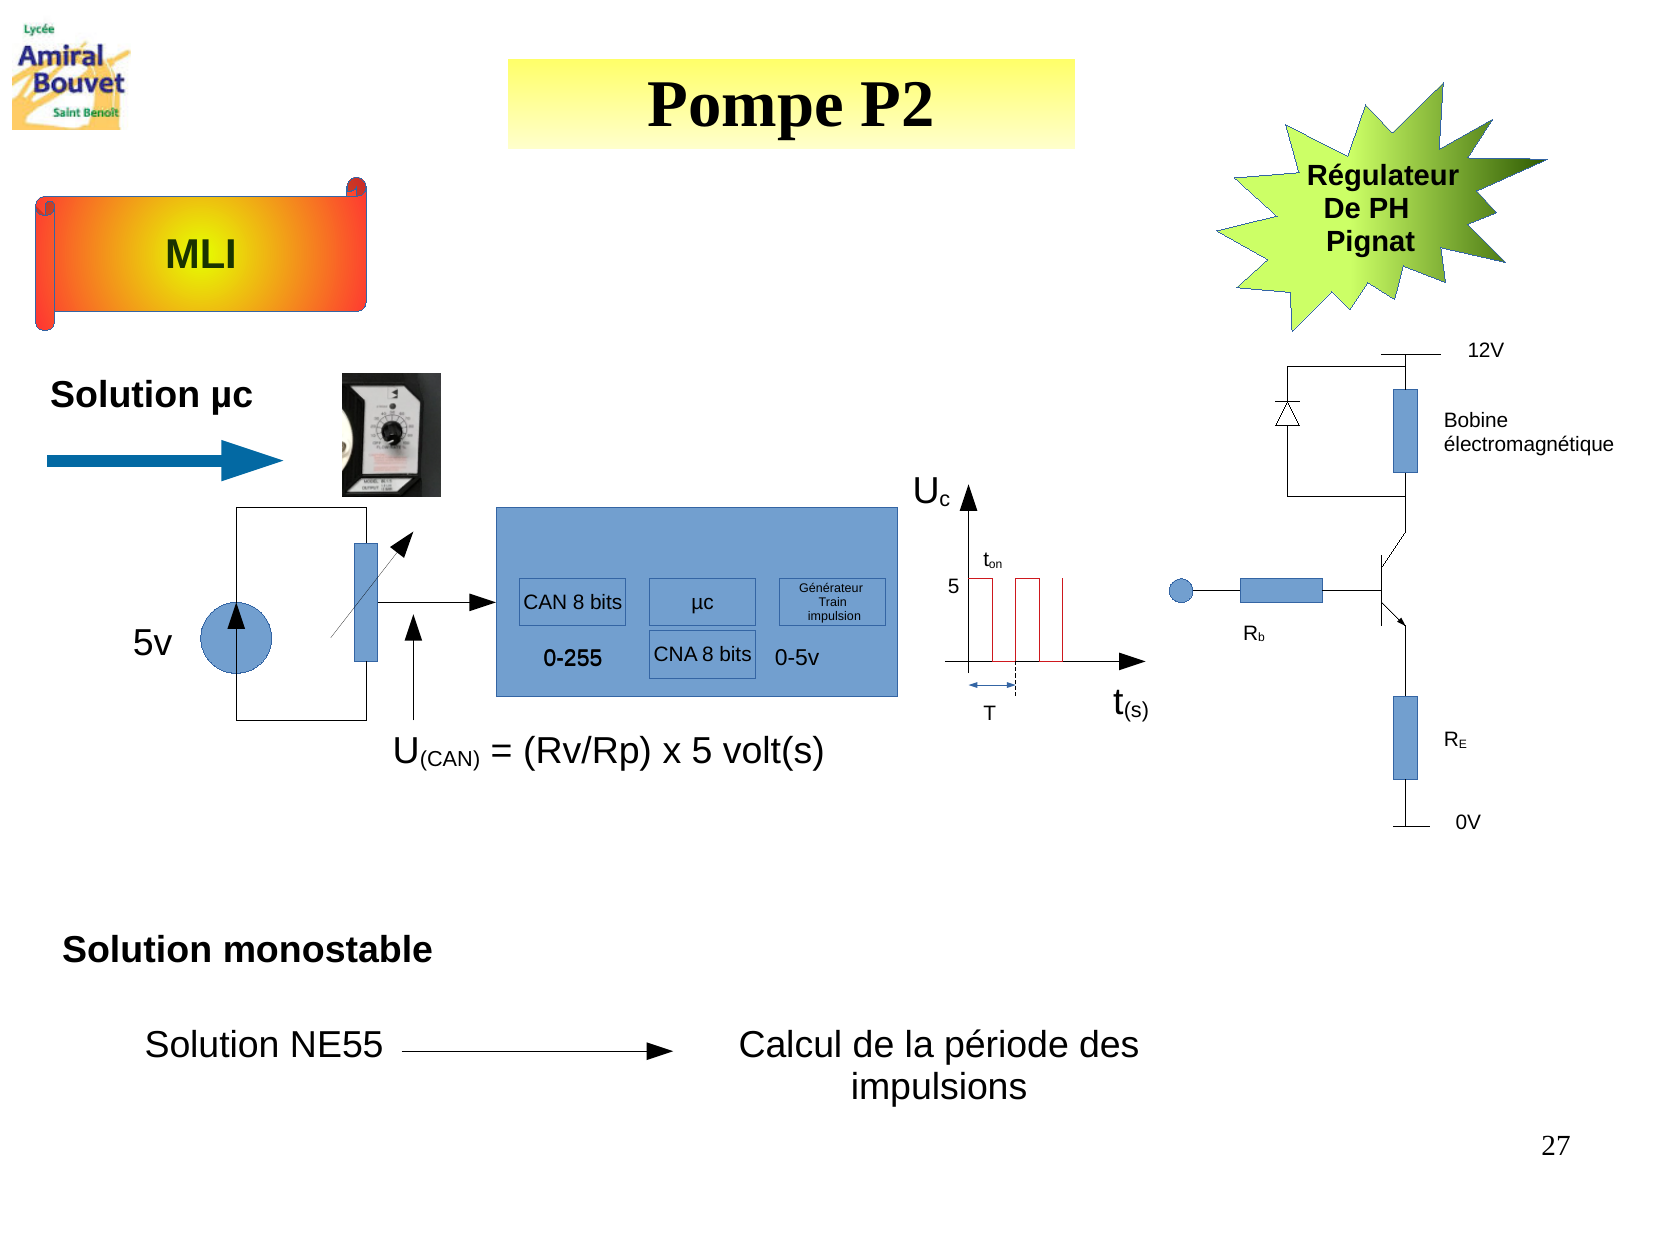

Pompe P2
 Régulateur
De PH
 Pignat
MLI
12V
Rb
RE
0V
Solution µc
Bobine électromagnétique
Uc
ton
5
CAN 8bits
CAN 8 bits
µc
Générateur
Train
 impulsion
5v
CNA 8 bits
0-255
0-5v
0-255
t(s)
T
U(CAN) = (Rv/Rp) x 5 volt(s)
Solution monostable
Solution NE55
Calcul de la période des impulsions
27